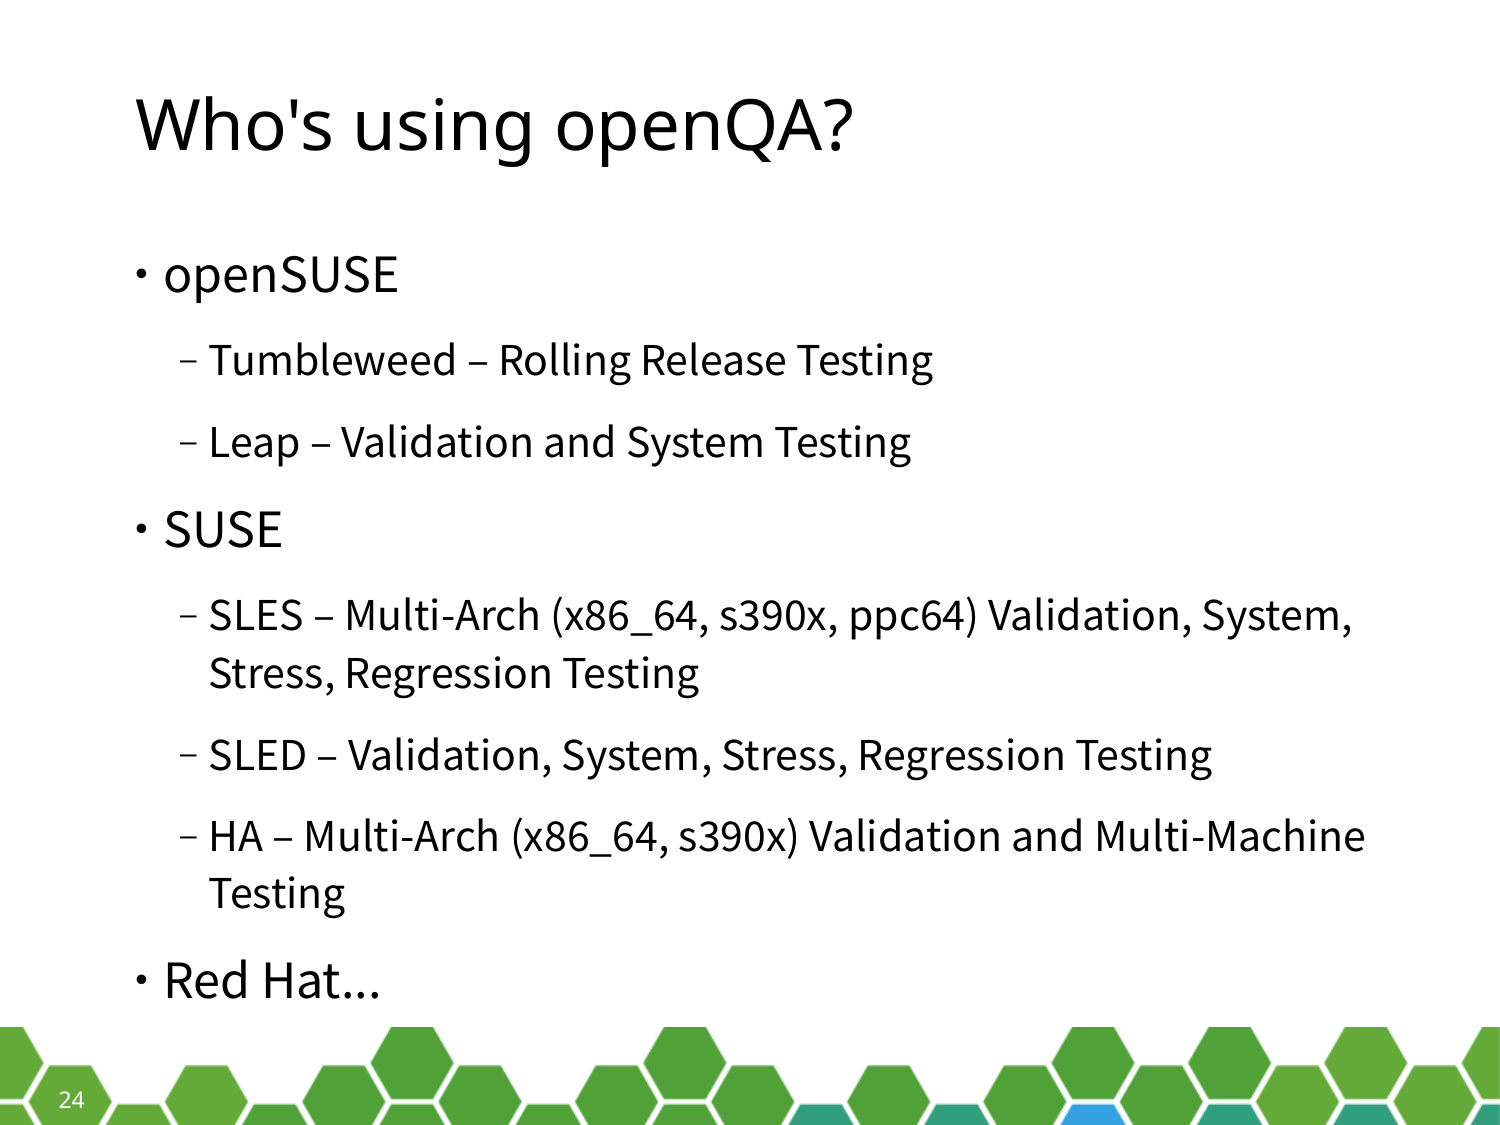

# Who's using openQA?
openSUSE
Tumbleweed – Rolling Release Testing
Leap – Validation and System Testing
SUSE
SLES – Multi-Arch (x86_64, s390x, ppc64) Validation, System, Stress, Regression Testing
SLED – Validation, System, Stress, Regression Testing
HA – Multi-Arch (x86_64, s390x) Validation and Multi-Machine Testing
Red Hat...